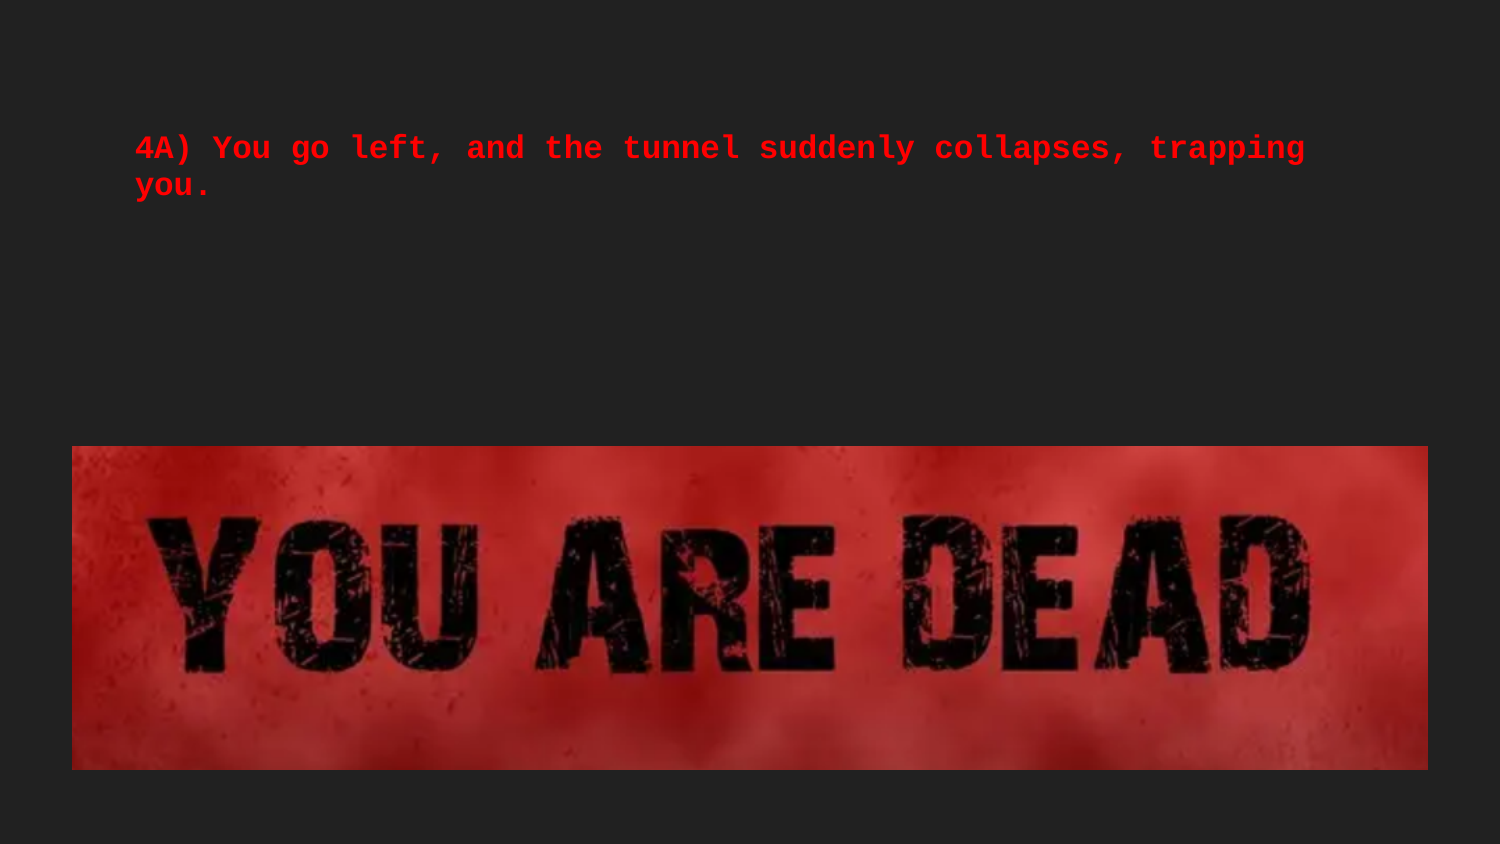

# 4A) You go left, and the tunnel suddenly collapses, trapping you.